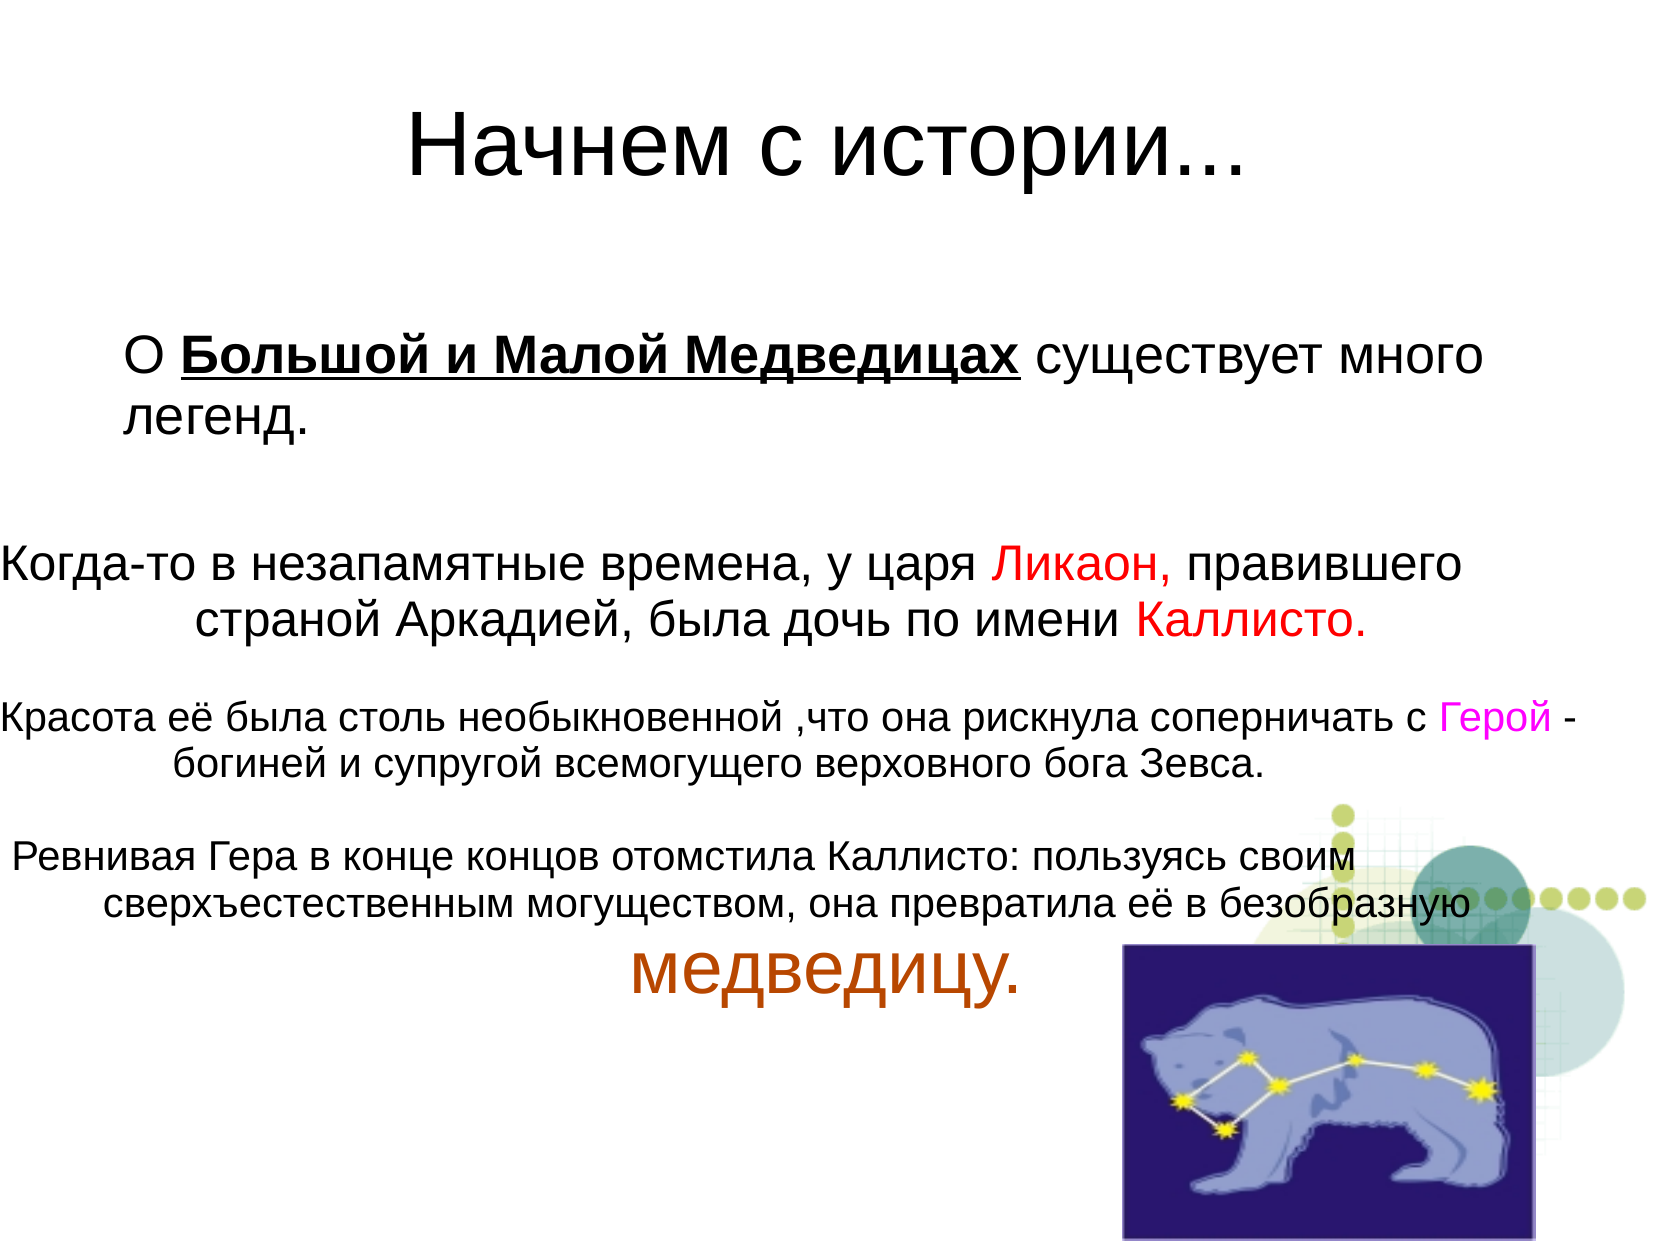

# Начнем с истории...
О Большой и Малой Медведицах существует много легенд.
Когда-то в незапамятные времена, у царя Ликаон, правившего страной Аркадией, была дочь по имени Каллисто.
Красота её была столь необыкновенной ,что она рискнула соперничать с Герой - богиней и супругой всемогущего верховного бога Зевса.
 Ревнивая Гера в конце концов отомстила Каллисто: пользуясь своим сверхъестественным могуществом, она превратила её в безобразную
 медведицу.